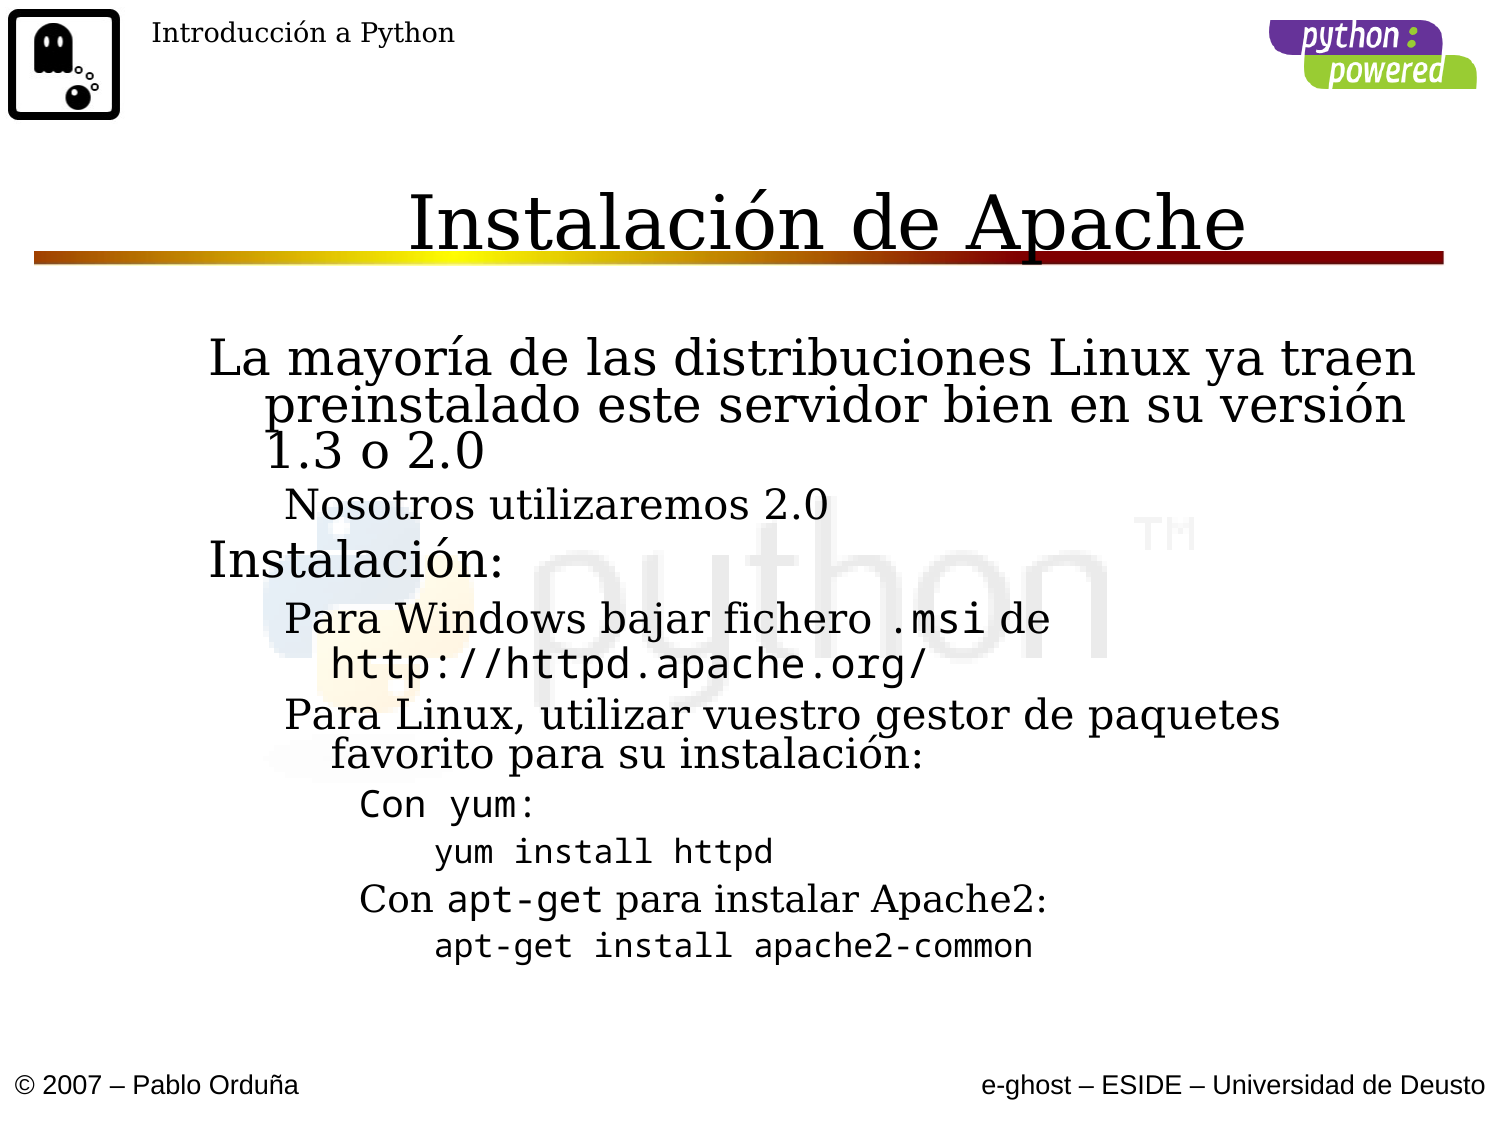

# Instalación de Apache
La mayoría de las distribuciones Linux ya traen preinstalado este servidor bien en su versión 1.3 o 2.0
Nosotros utilizaremos 2.0
Instalación:
Para Windows bajar fichero .msi de http://httpd.apache.org/
Para Linux, utilizar vuestro gestor de paquetes favorito para su instalación:
Con yum:
yum install httpd
Con apt-get para instalar Apache2:
apt-get install apache2-common